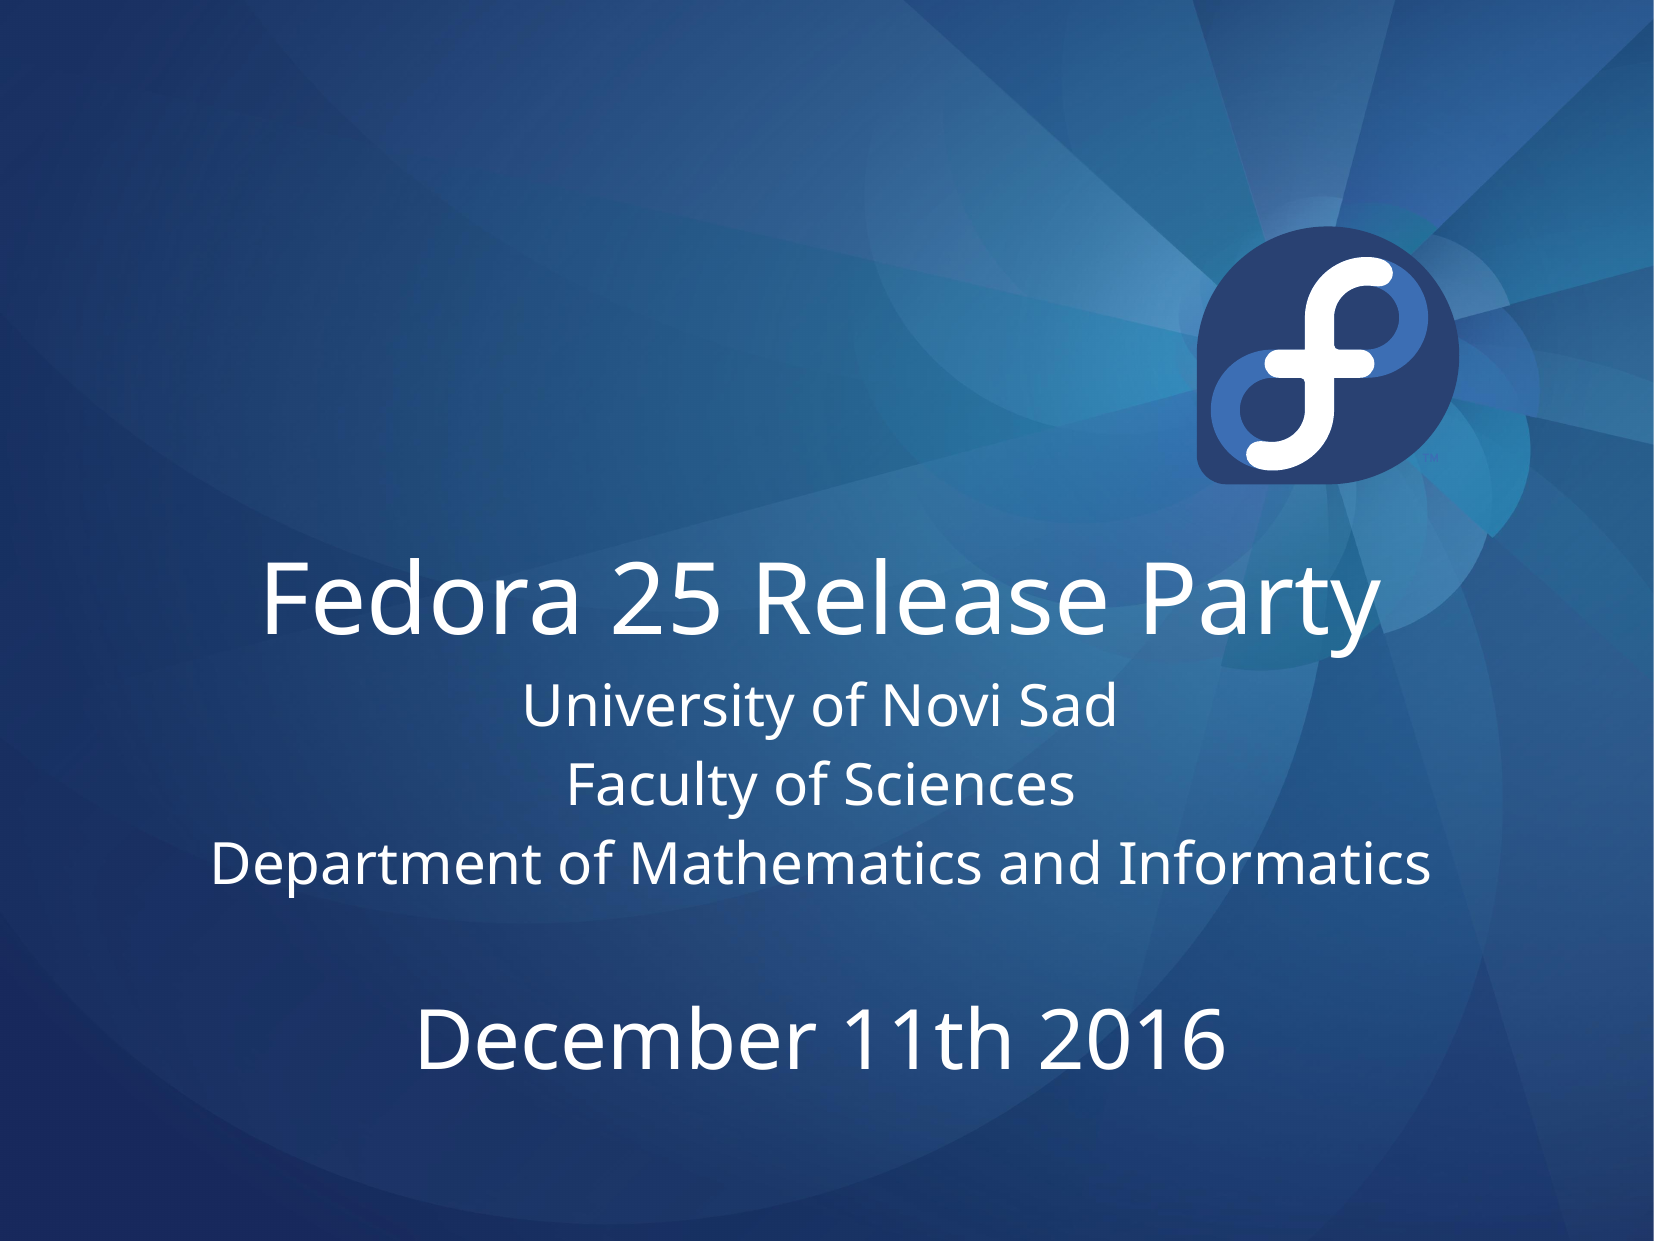

Fedora 25 Release Party
University of Novi Sad
Faculty of Sciences
Department of Mathematics and Informatics
December 11th 2016